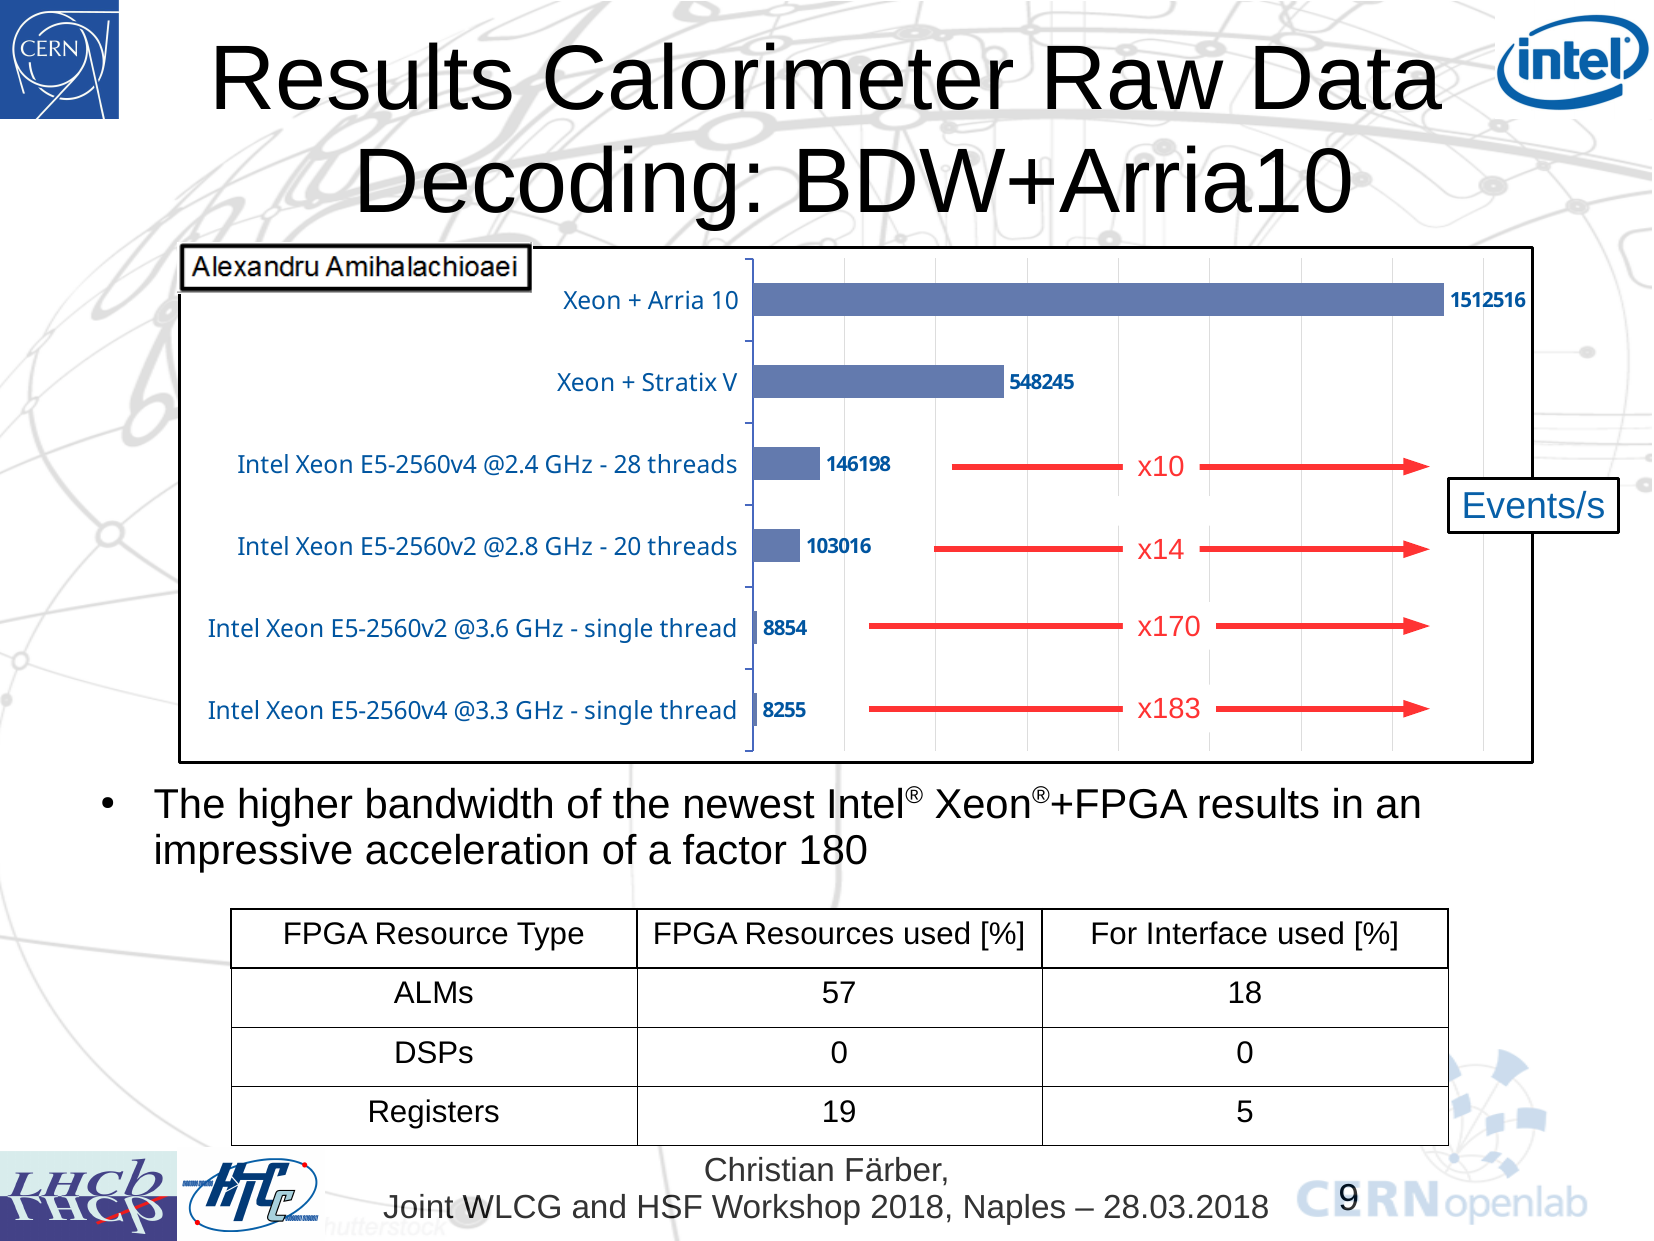

# Results Calorimeter Raw Data Decoding: BDW+Arria10
### Chart
| Category | events/s |
|---|---|
| Intel Xeon E5-2560v4 @3.3 GHz - single thread | 8255.0 |
| Intel Xeon E5-2560v2 @3.6 GHz - single thread | 8854.0 |
| Intel Xeon E5-2560v2 @2.8 GHz - 20 threads | 103016.0 |
| Intel Xeon E5-2560v4 @2.4 GHz - 28 threads | 146198.0 |
| Xeon + Stratix V | 548245.0 |
| Xeon + Arria 10 | 1512516.0 |x10
Events/s
x14
x170
x183
The higher bandwidth of the newest Intel® Xeon®+FPGA results in an impressive acceleration of a factor 180
| FPGA Resource Type | FPGA Resources used [%] | For Interface used [%] |
| --- | --- | --- |
| ALMs | 57 | 18 |
| DSPs | 0 | 0 |
| Registers | 19 | 5 |